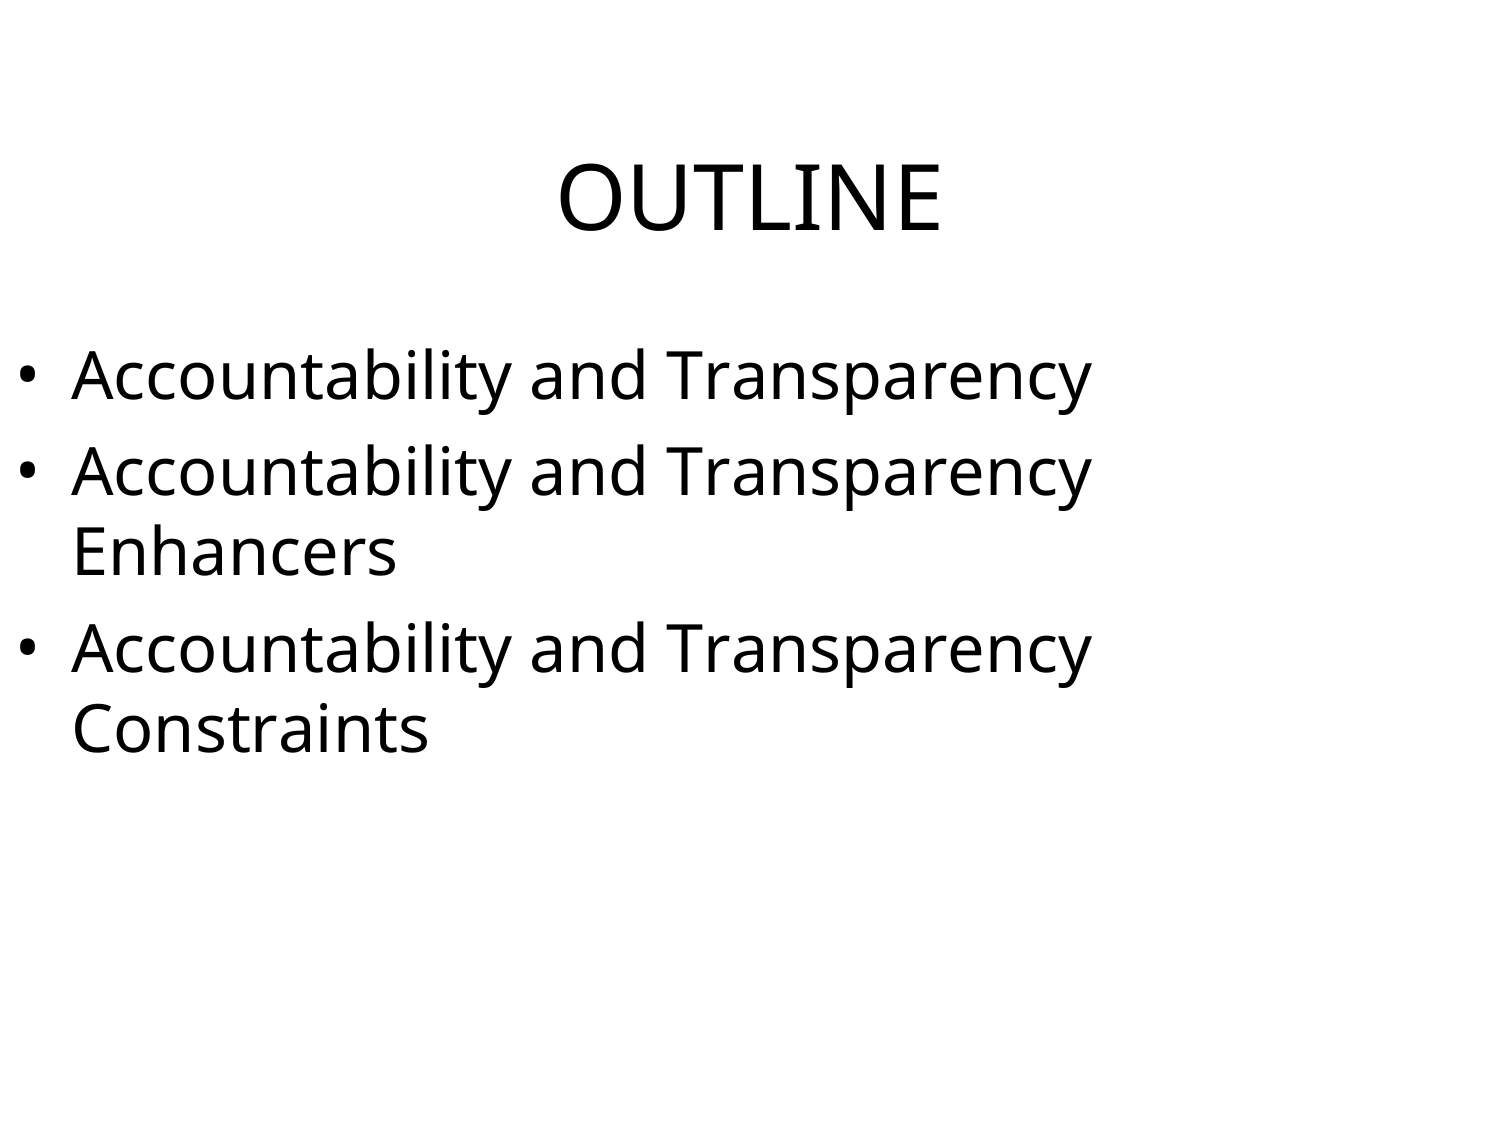

# OUTLINE
Accountability and Transparency
Accountability and Transparency Enhancers
Accountability and Transparency Constraints